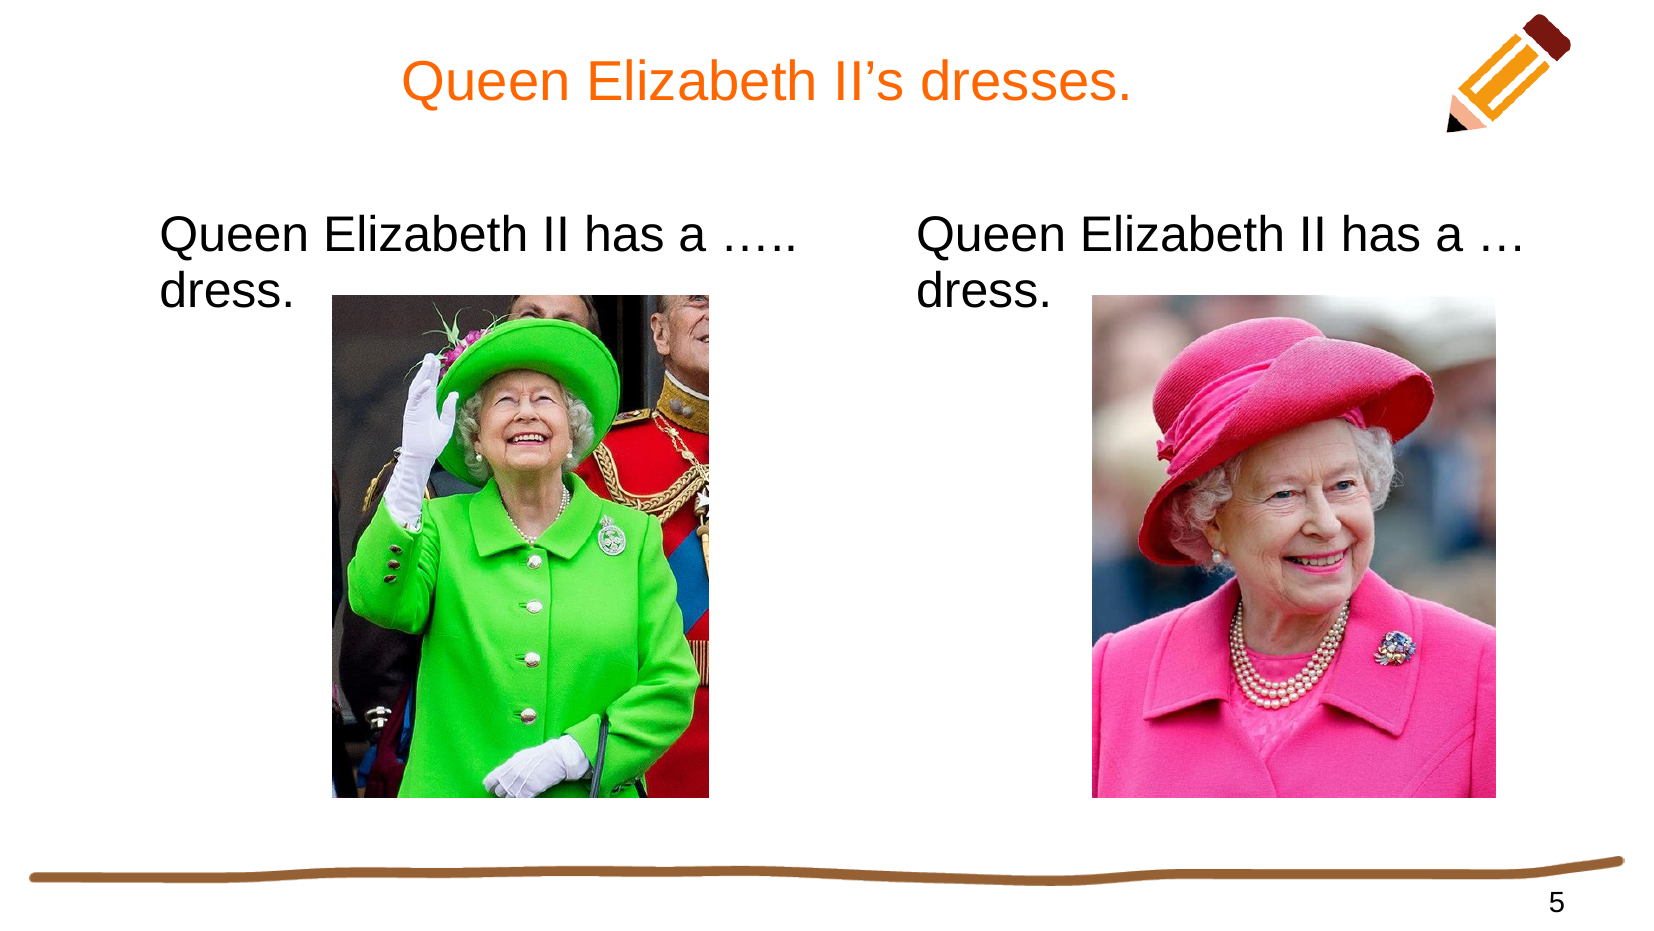

# Queen Elizabeth II’s dresses.
Queen Elizabeth II has a ….. dress.
Queen Elizabeth II has a … dress.
5